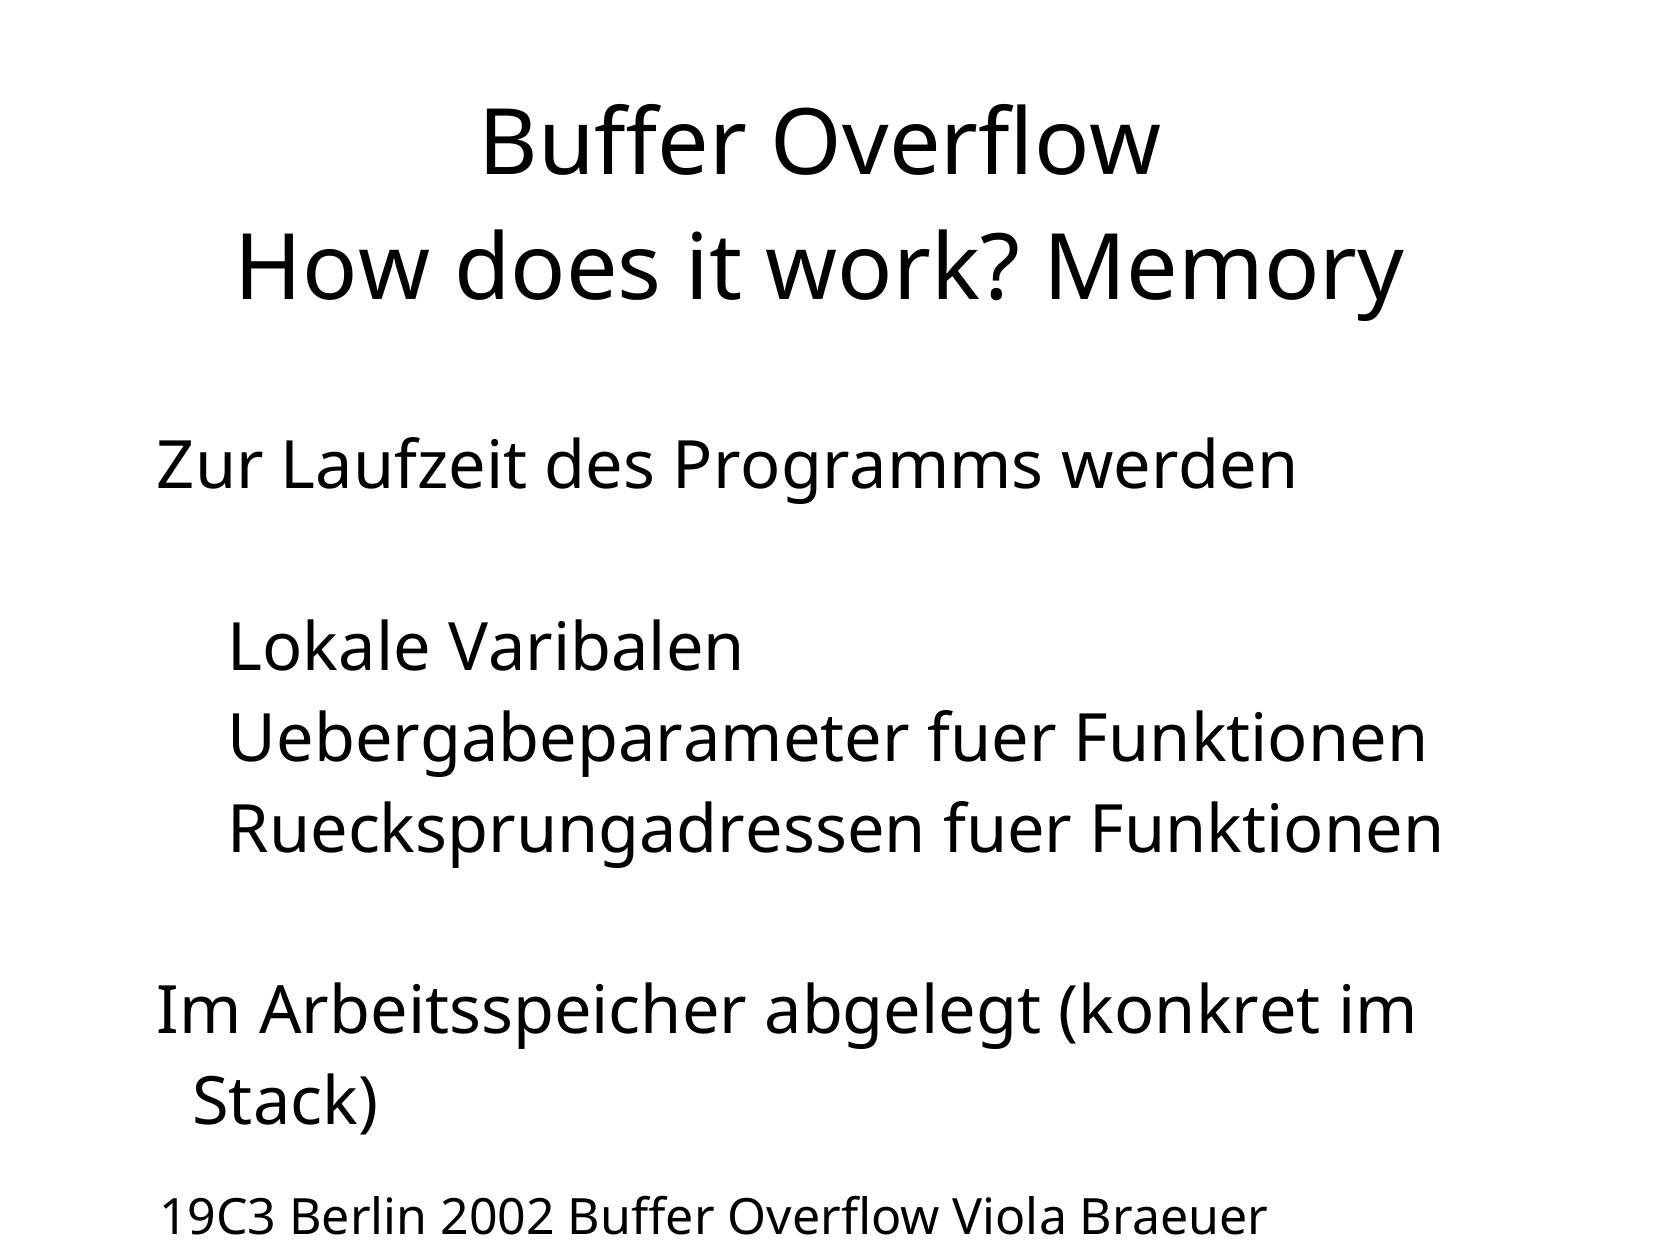

Buffer Overflow
How does it work? Memory
Zur Laufzeit des Programms werden
Lokale Varibalen
Uebergabeparameter fuer Funktionen
Ruecksprungadressen fuer Funktionen
Im Arbeitsspeicher abgelegt (konkret im Stack)
19C3 Berlin 2002 Buffer Overflow Viola Braeuer